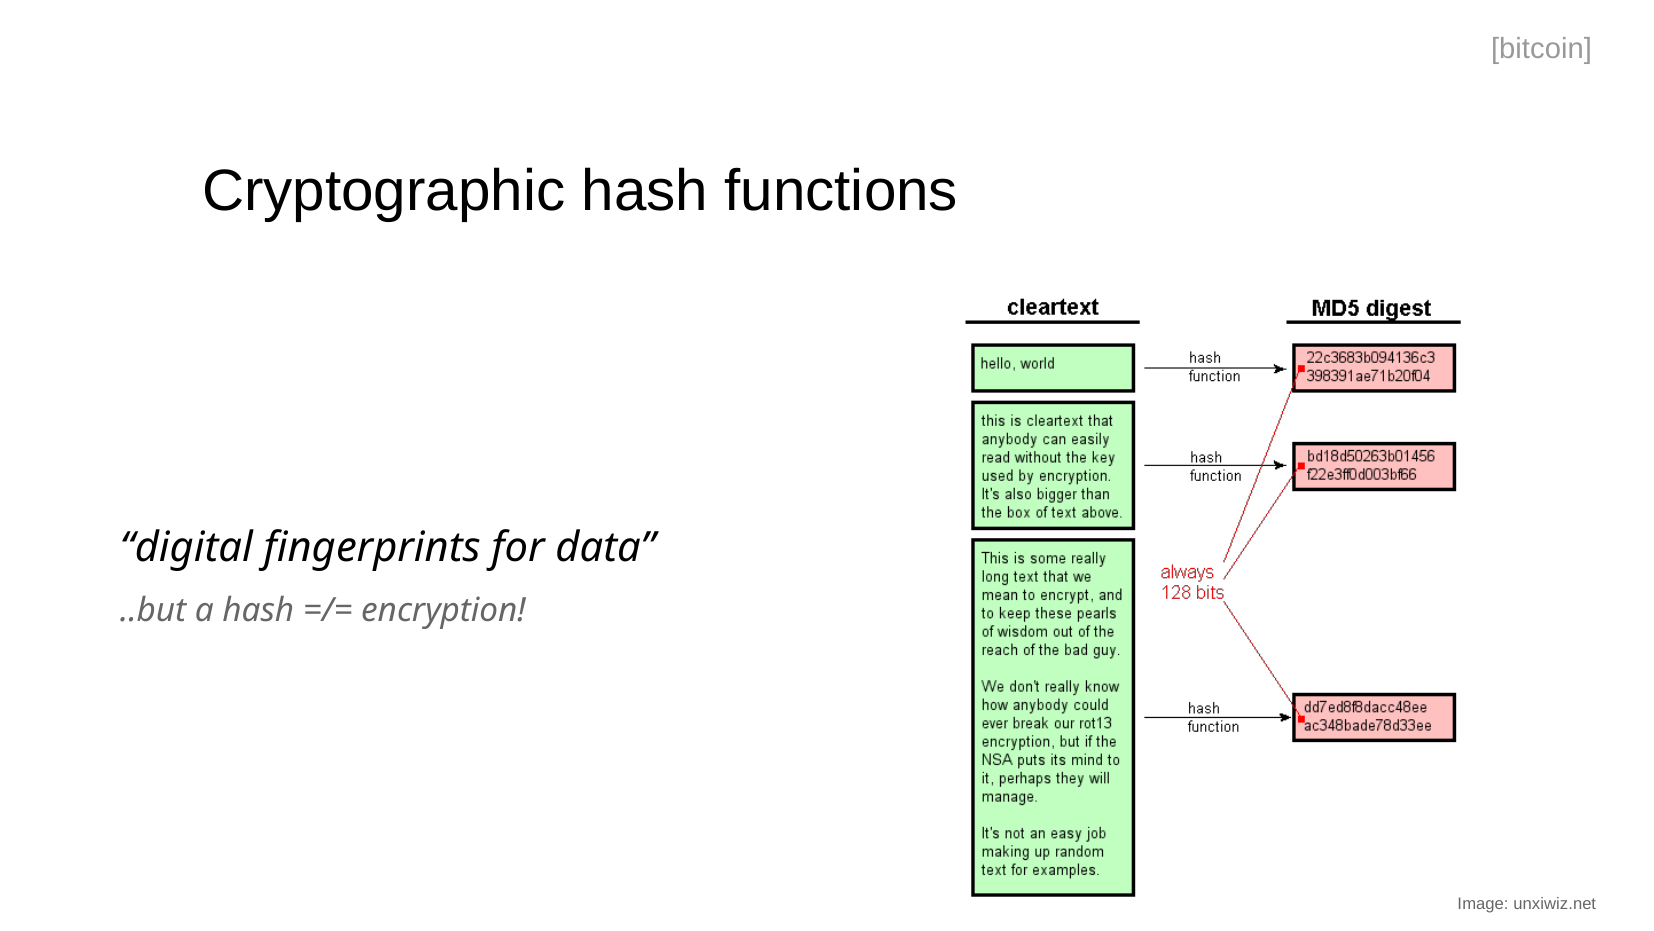

[bitcoin]
Cryptographic hash functions
“digital fingerprints for data”
..but a hash =/= encryption!
Image: unxiwiz.net